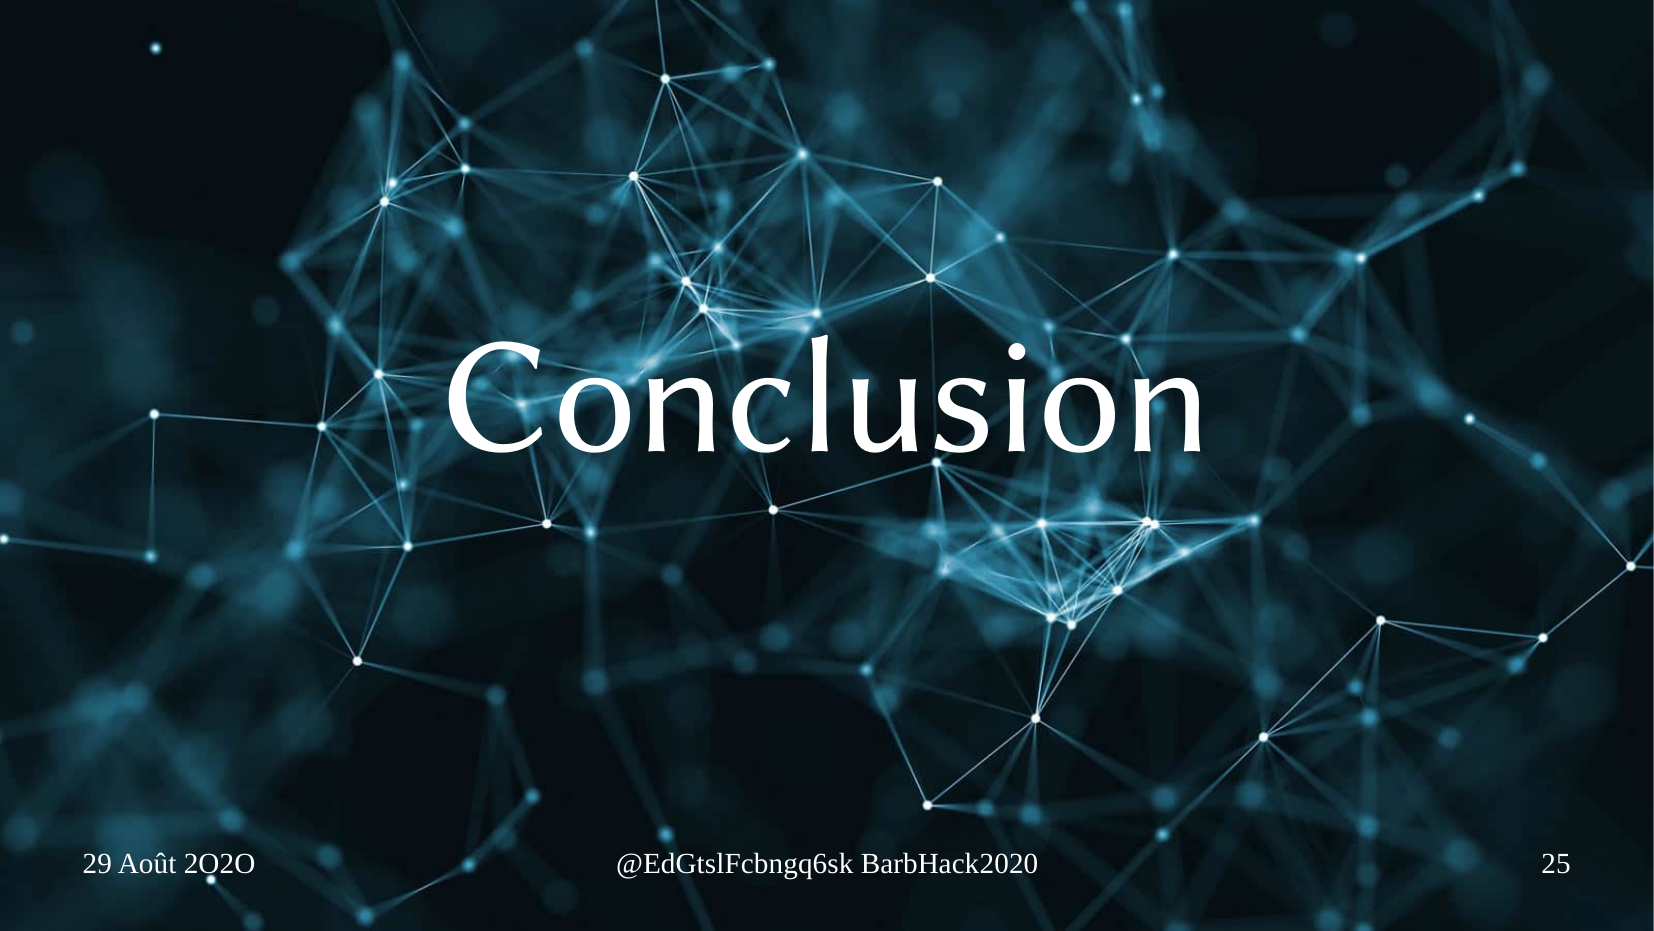

# Conclusion
29 Août 2O2O
@EdGtslFcbngq6sk BarbHack2020
25